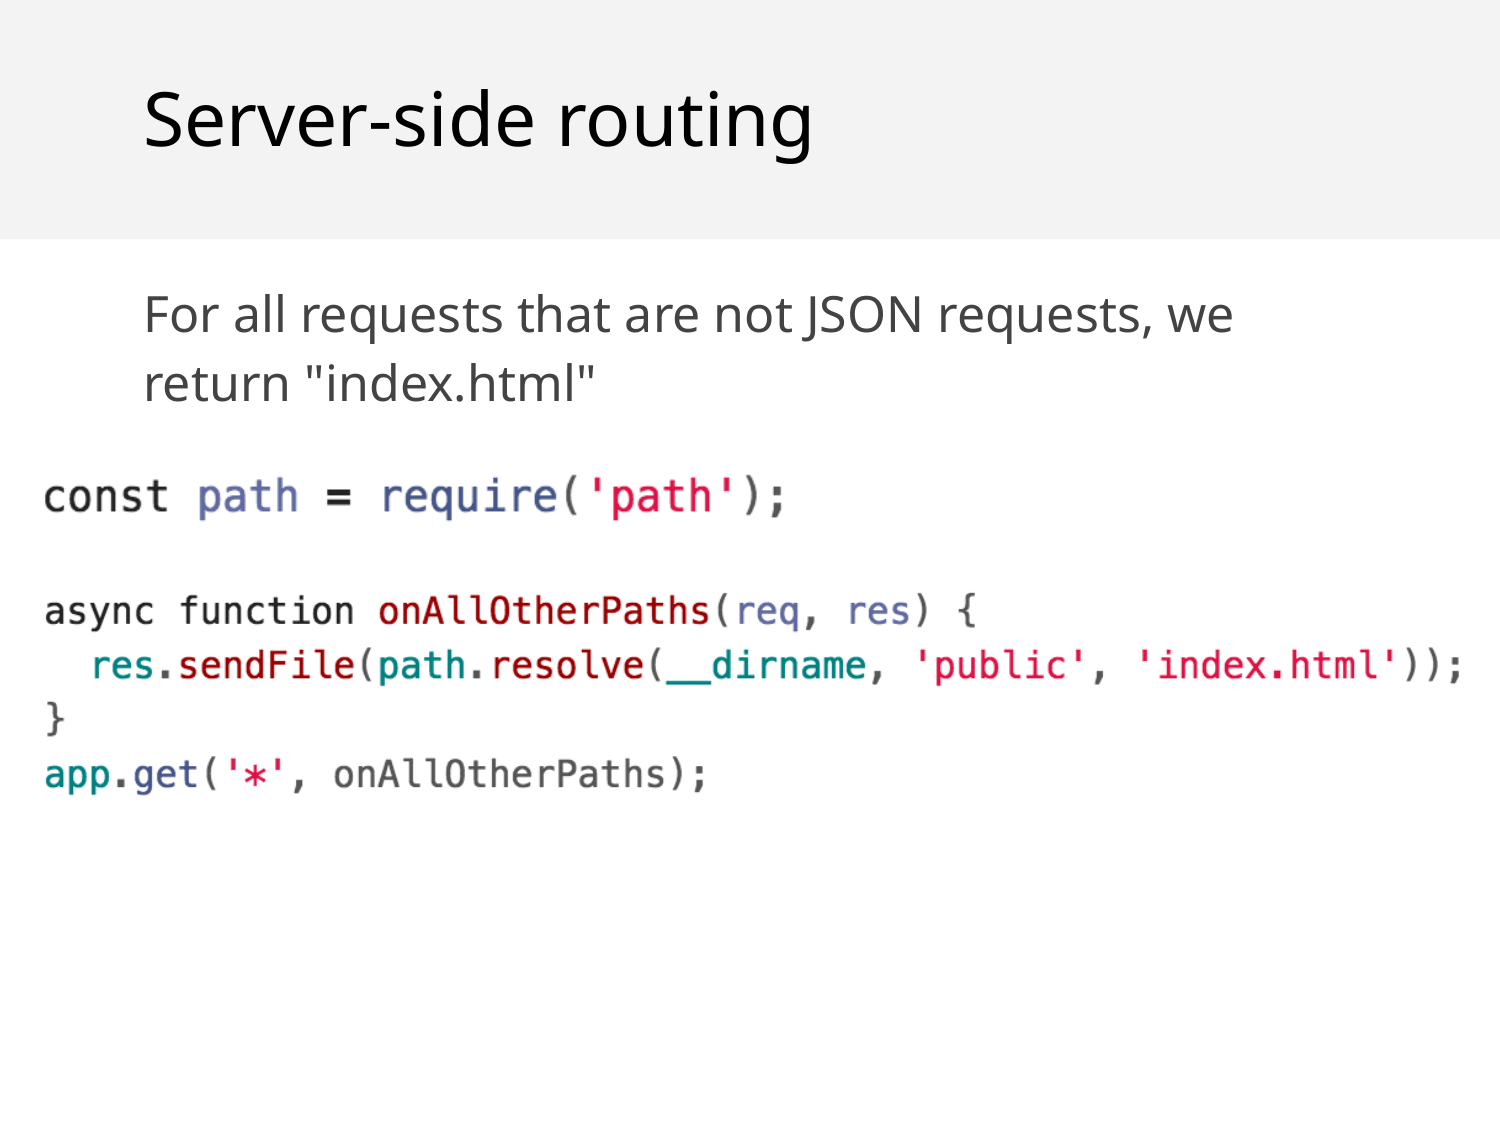

# Server-side routing
For all requests that are not JSON requests, we return "index.html"